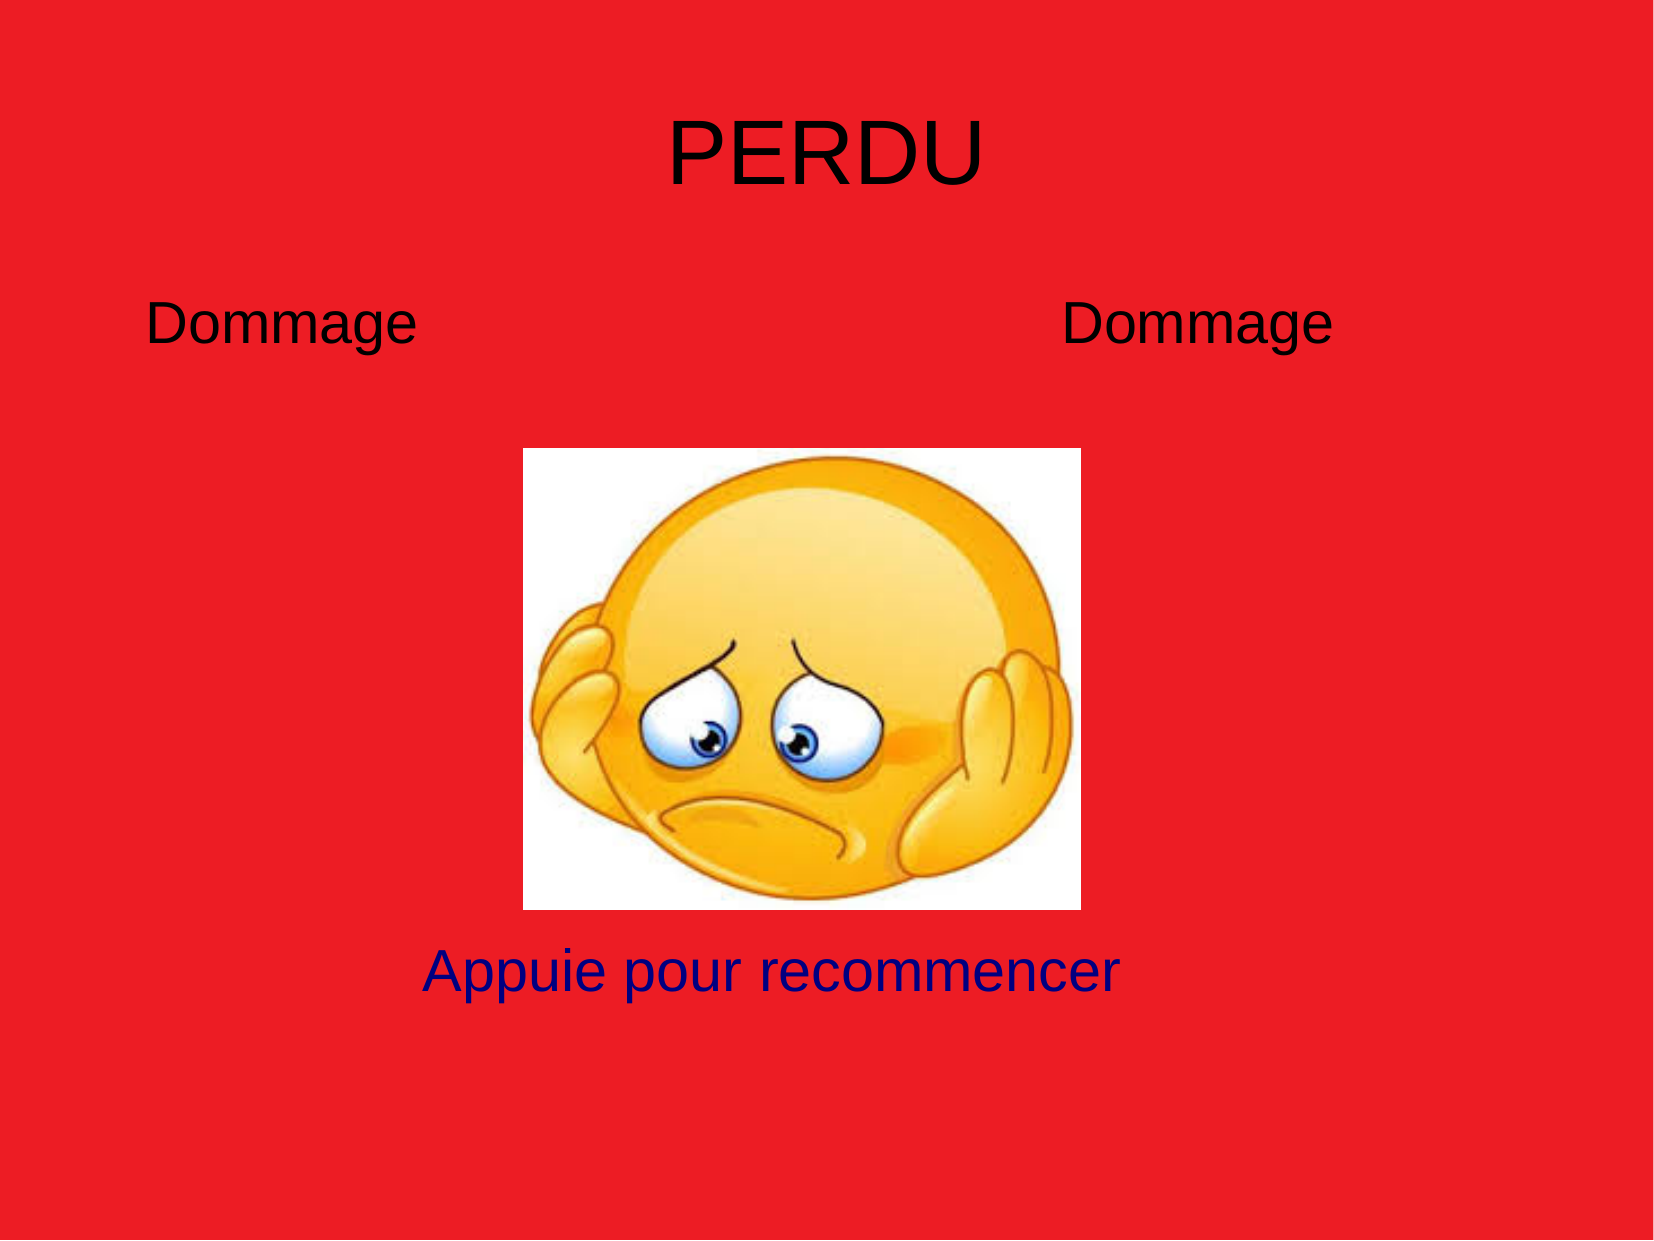

# PERDU
Dommage Dommage
 Appuie pour recommencer